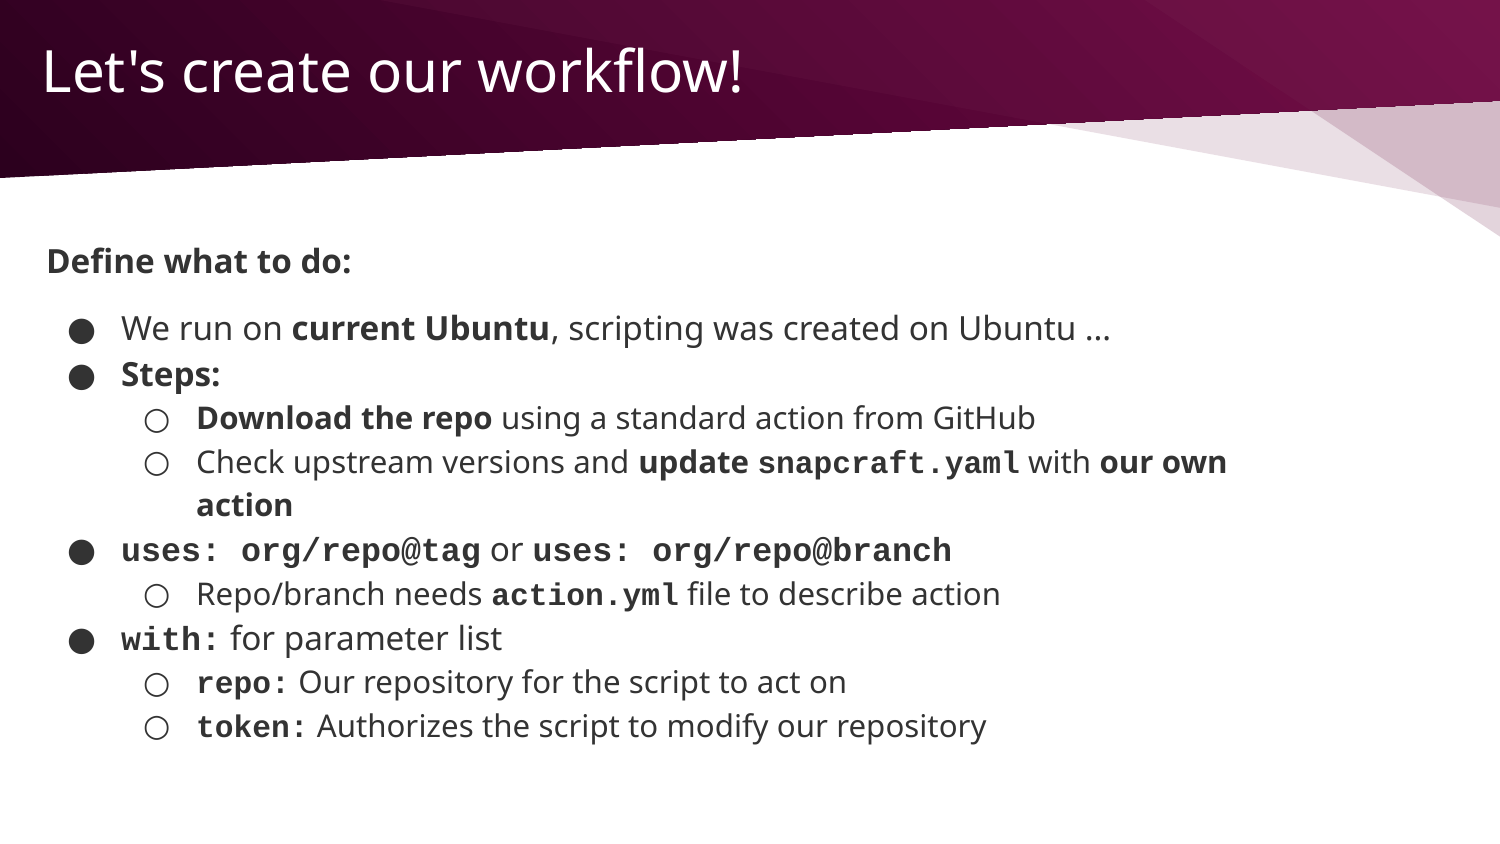

Let's create our workflow!
# Define what to do:
We run on current Ubuntu, scripting was created on Ubuntu …
Steps:
Download the repo using a standard action from GitHub
Check upstream versions and update snapcraft.yaml with our own action
uses: org/repo@tag or uses: org/repo@branch
Repo/branch needs action.yml file to describe action
with: for parameter list
repo: Our repository for the script to act on
token: Authorizes the script to modify our repository